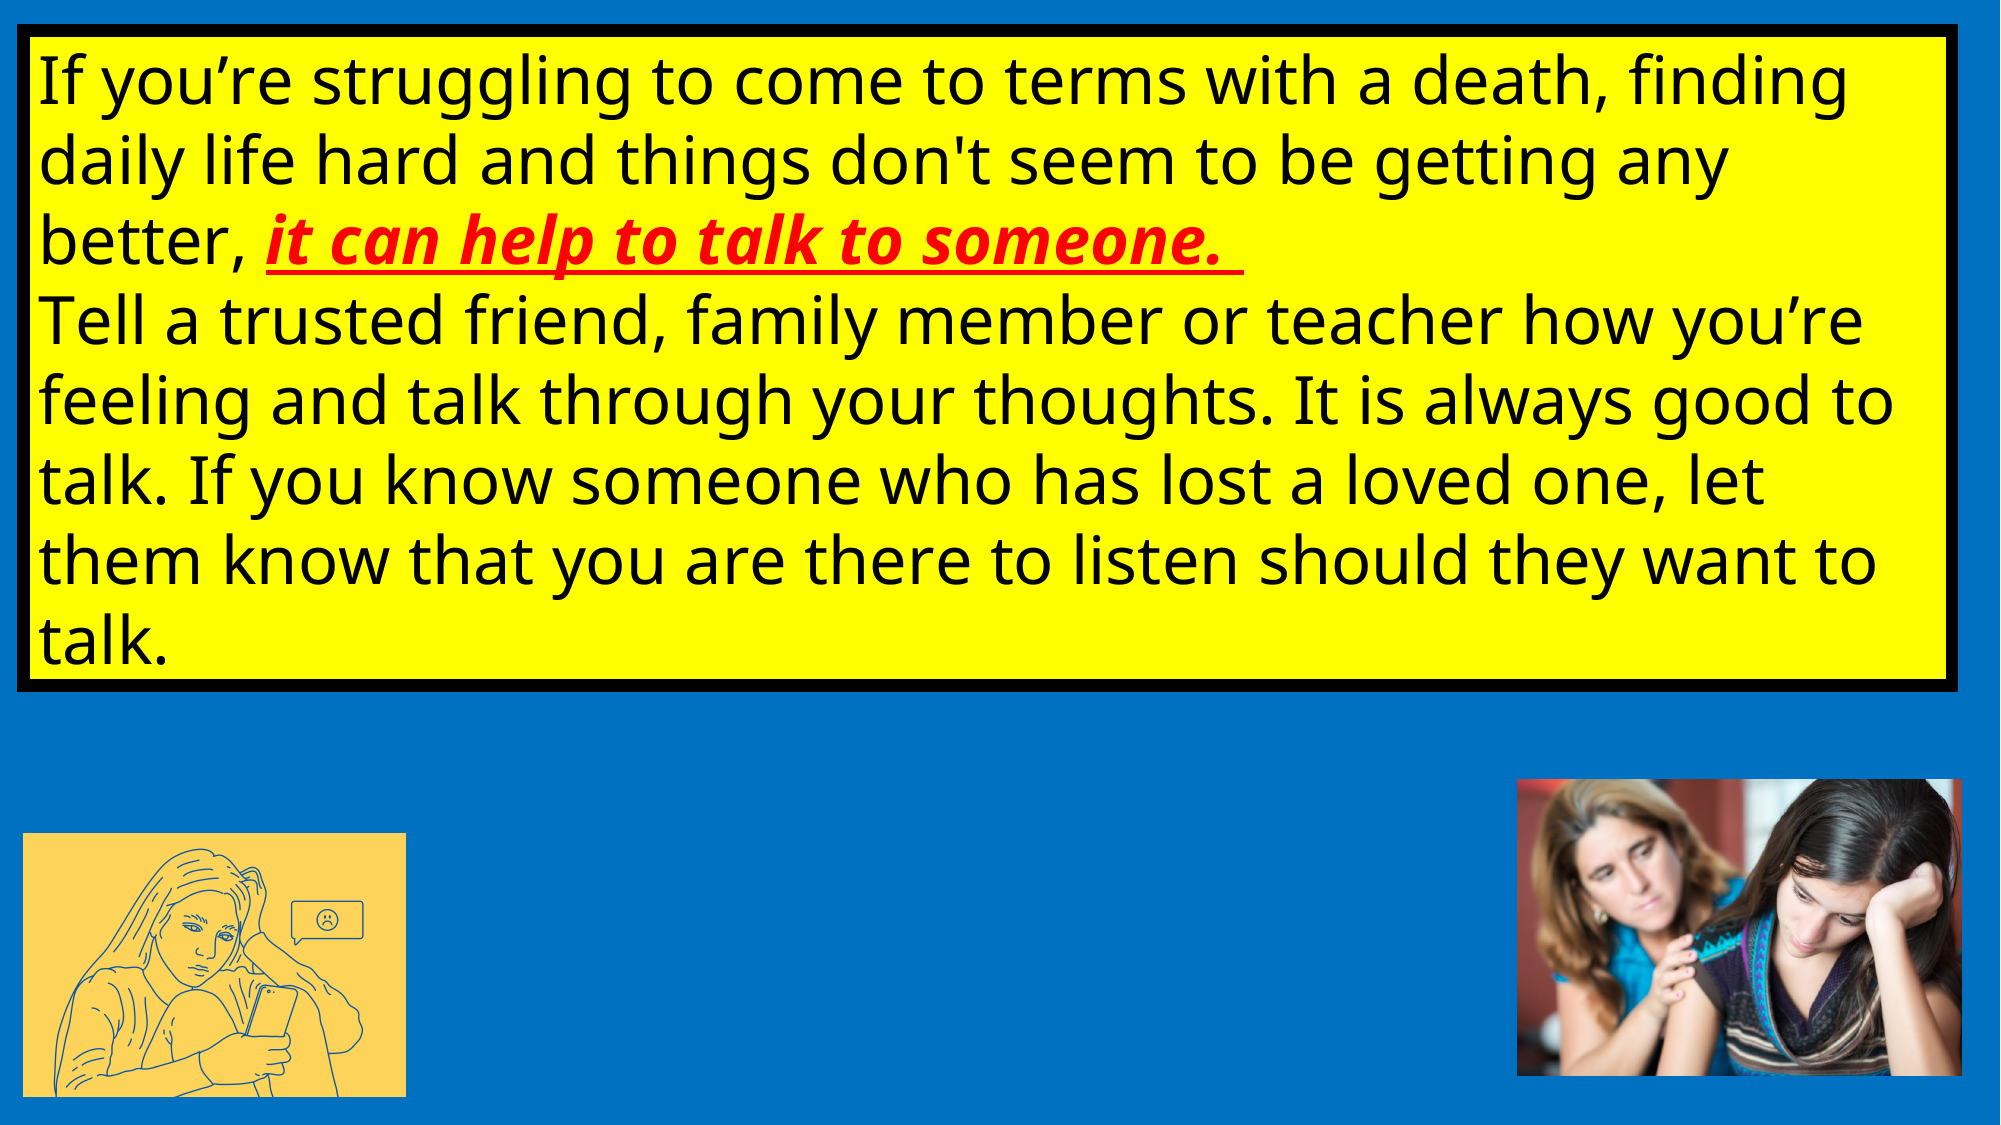

If you’re struggling to come to terms with a death, finding daily life hard and things don't seem to be getting any better, it can help to talk to someone.
Tell a trusted friend, family member or teacher how you’re feeling and talk through your thoughts. It is always good to talk. If you know someone who has lost a loved one, let them know that you are there to listen should they want to talk.